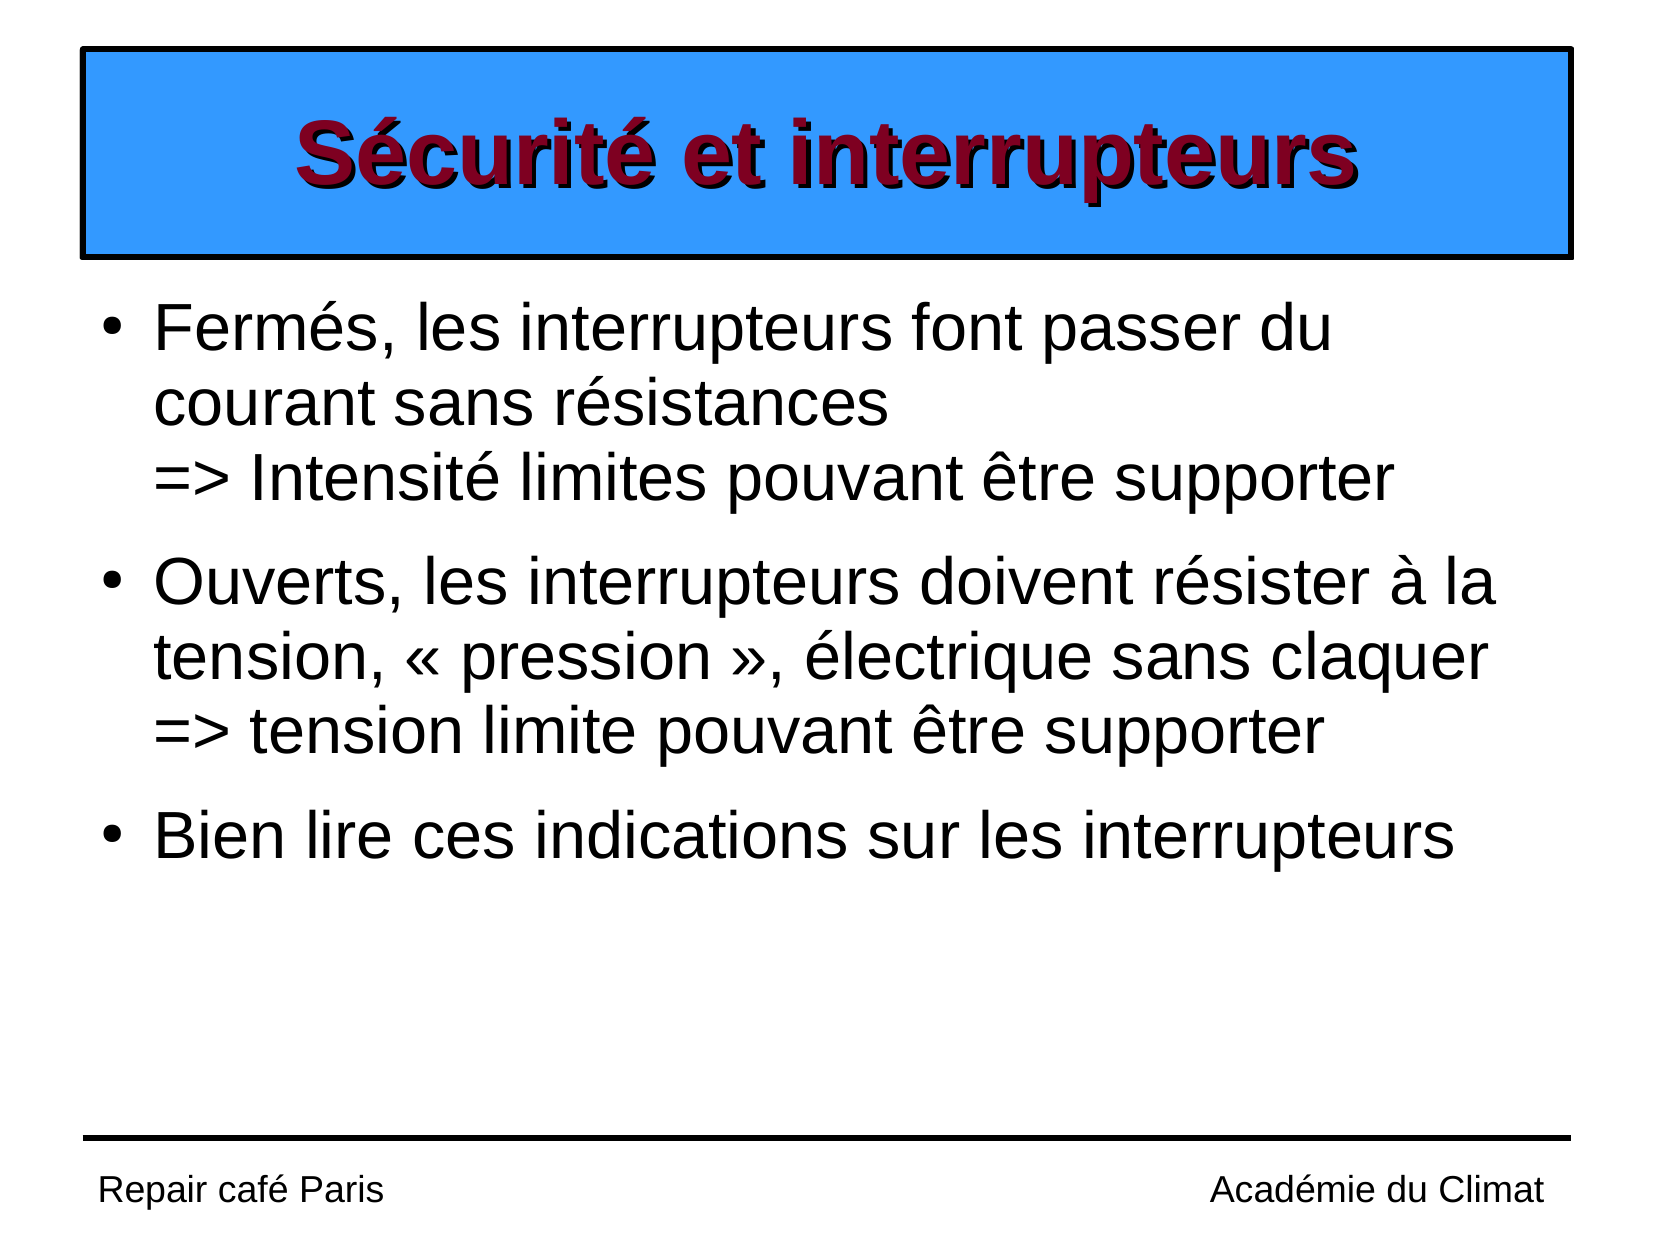

# Sécurité et interrupteurs
Fermés, les interrupteurs font passer du courant sans résistances
=> Intensité limites pouvant être supporter
Ouverts, les interrupteurs doivent résister à la tension, « pression », électrique sans claquer
=> tension limite pouvant être supporter
Bien lire ces indications sur les interrupteurs
Repair café Paris	Académie du Climat